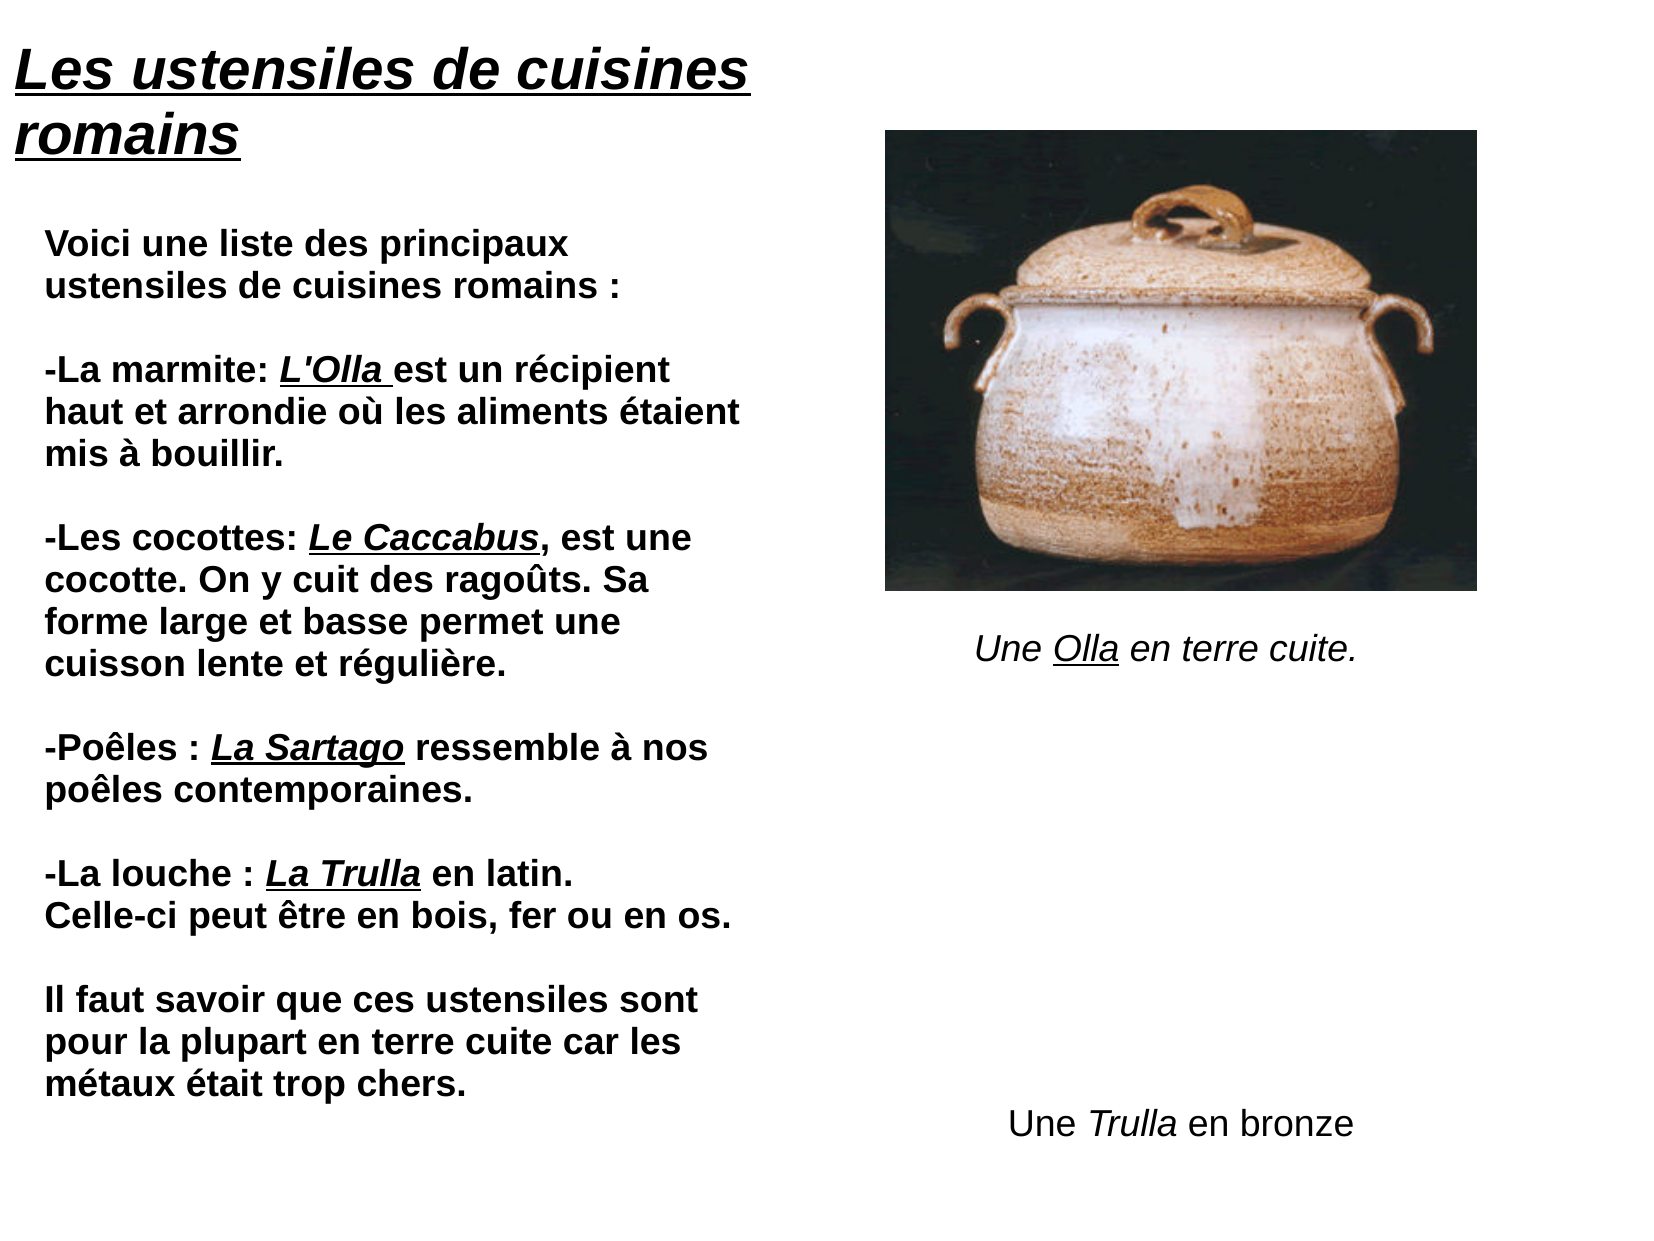

Les ustensiles de cuisines romains
Voici une liste des principaux ustensiles de cuisines romains :
-La marmite: L'Olla est un récipient haut et arrondie où les aliments étaient mis à bouillir.
-Les cocottes: Le Caccabus, est une cocotte. On y cuit des ragoûts. Sa forme large et basse permet une cuisson lente et régulière.
-Poêles : La Sartago ressemble à nos poêles contemporaines.
-La louche : La Trulla en latin.
Celle-ci peut être en bois, fer ou en os.
Il faut savoir que ces ustensiles sont pour la plupart en terre cuite car les métaux était trop chers.
Une Olla en terre cuite.
Une Trulla en bronze